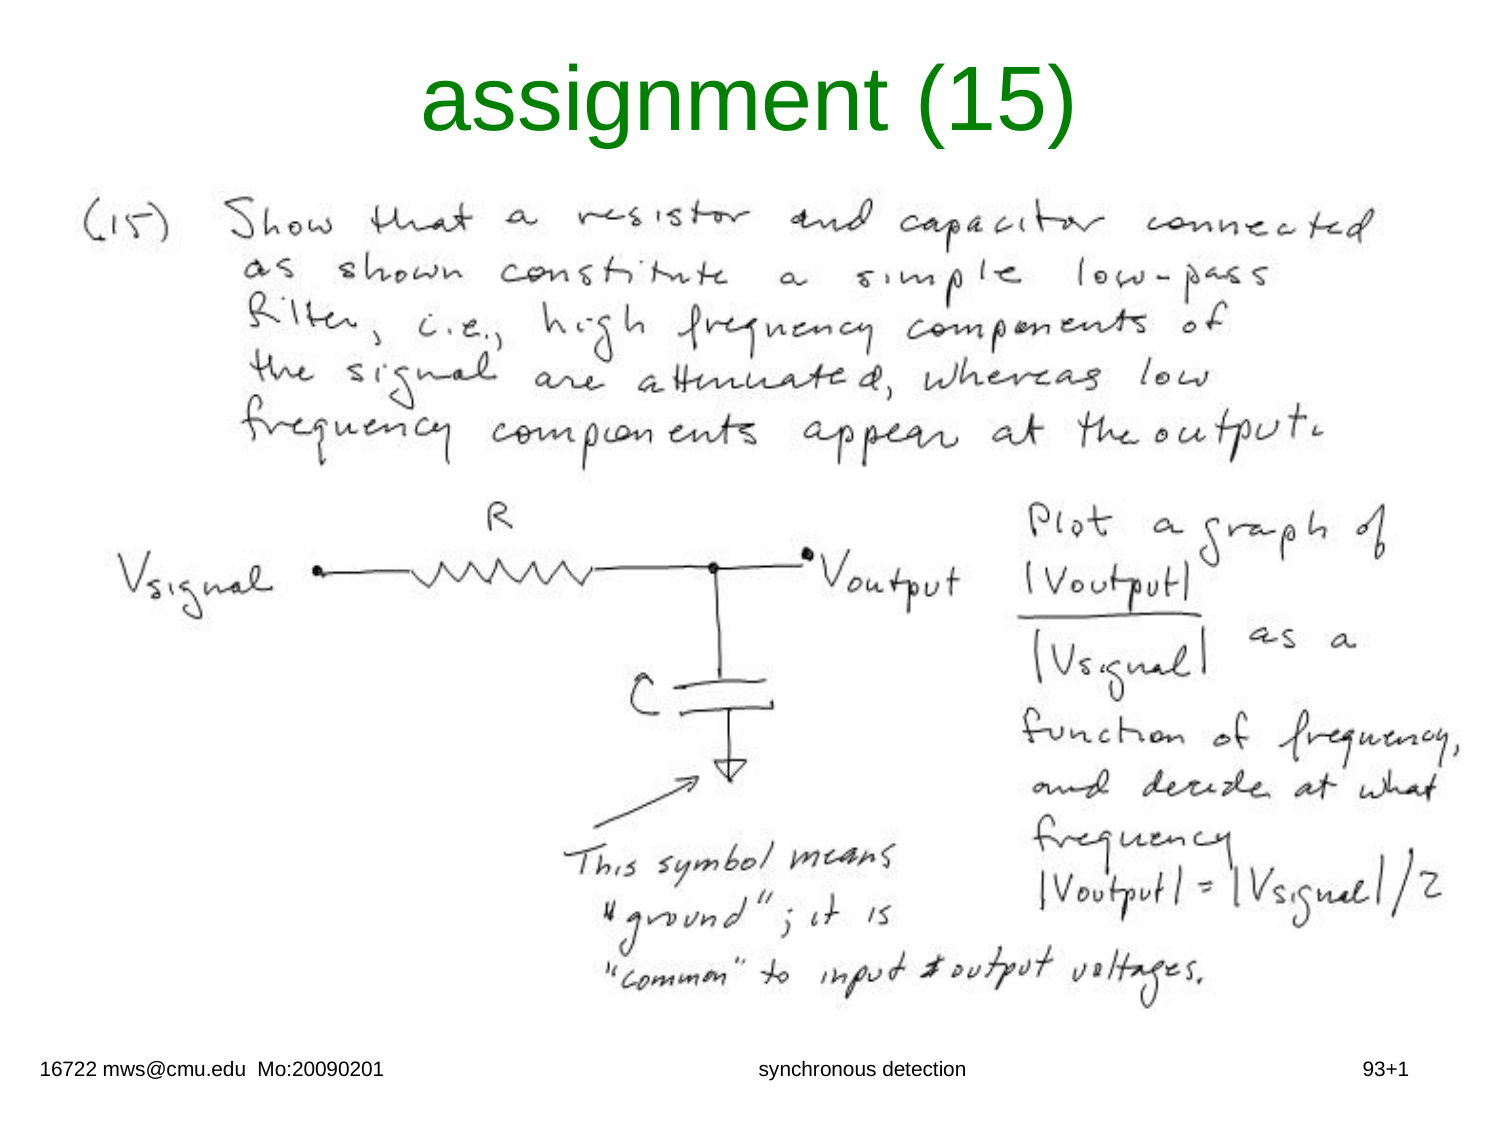

# assignment (15)
16722 mws@cmu.edu Mo:20090201
synchronous detection
1